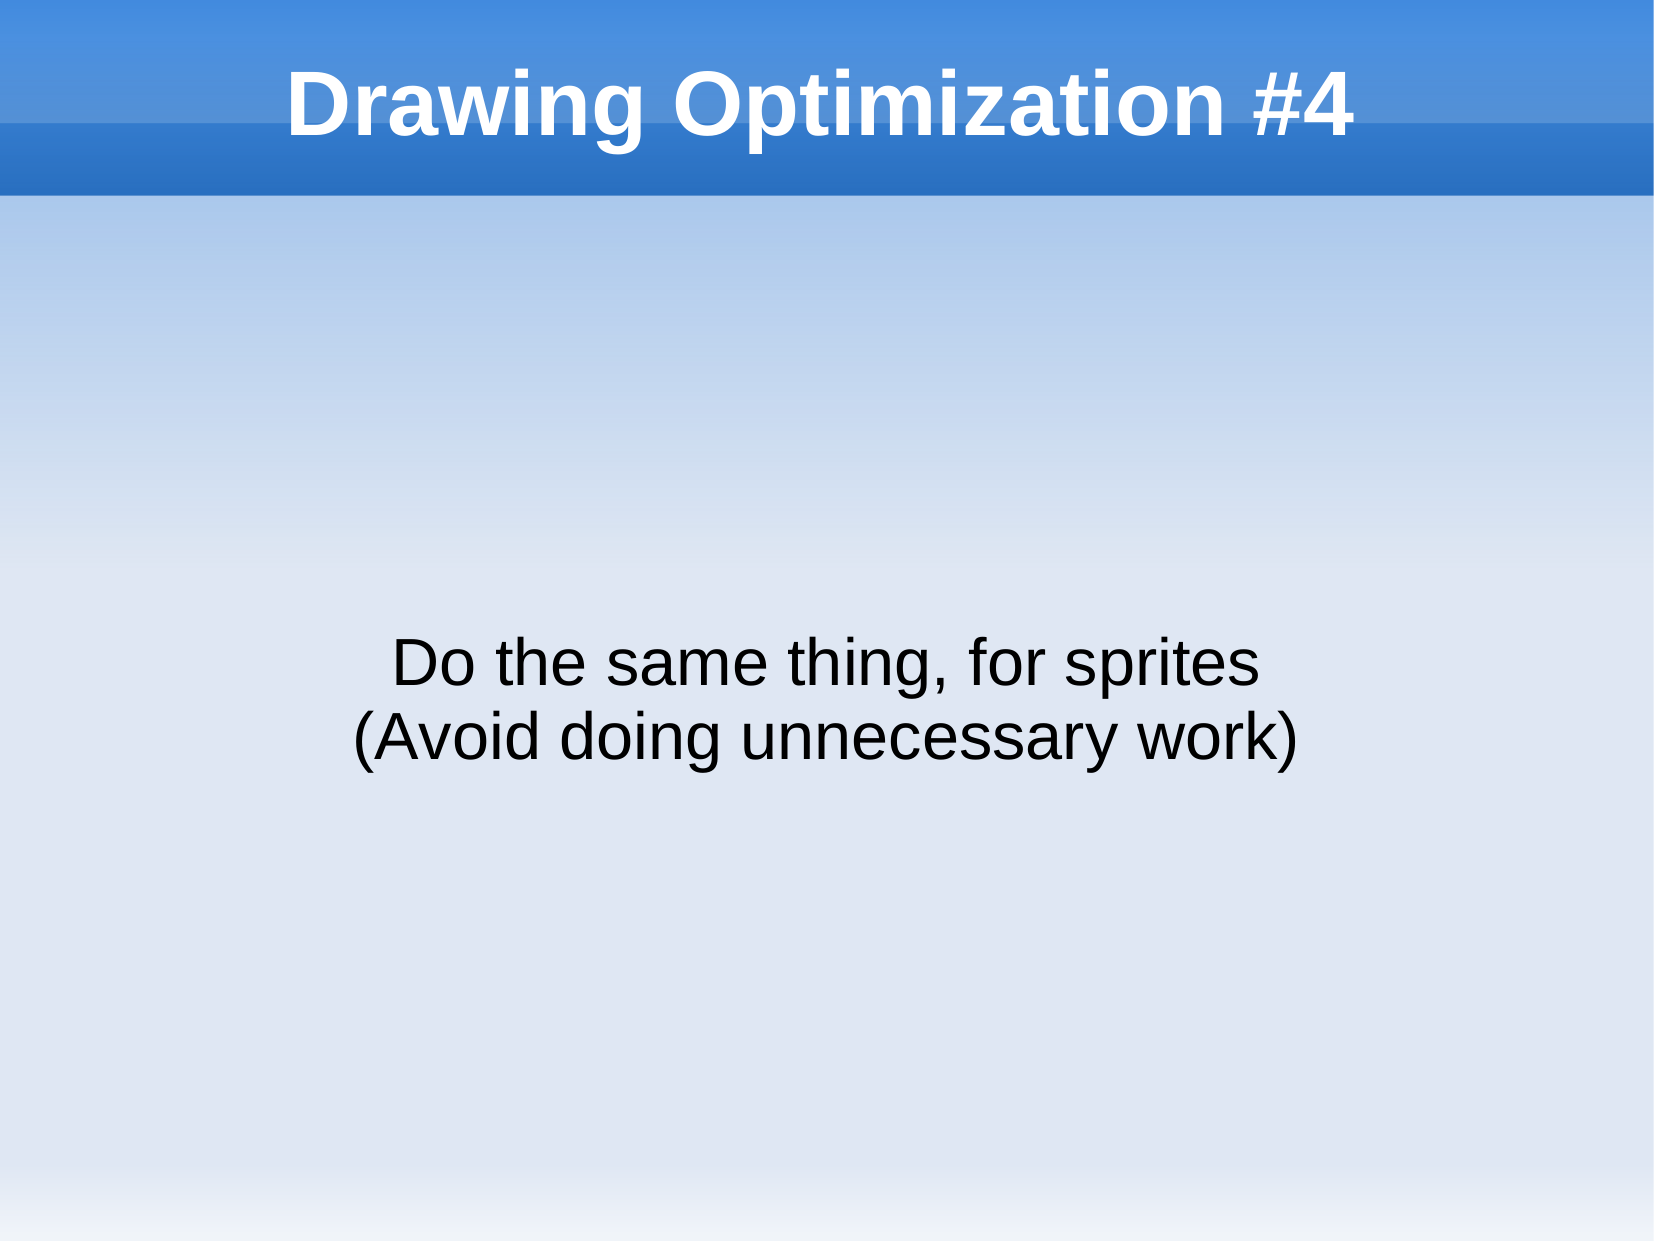

# Drawing Optimization #4
Do the same thing, for sprites
(Avoid doing unnecessary work)